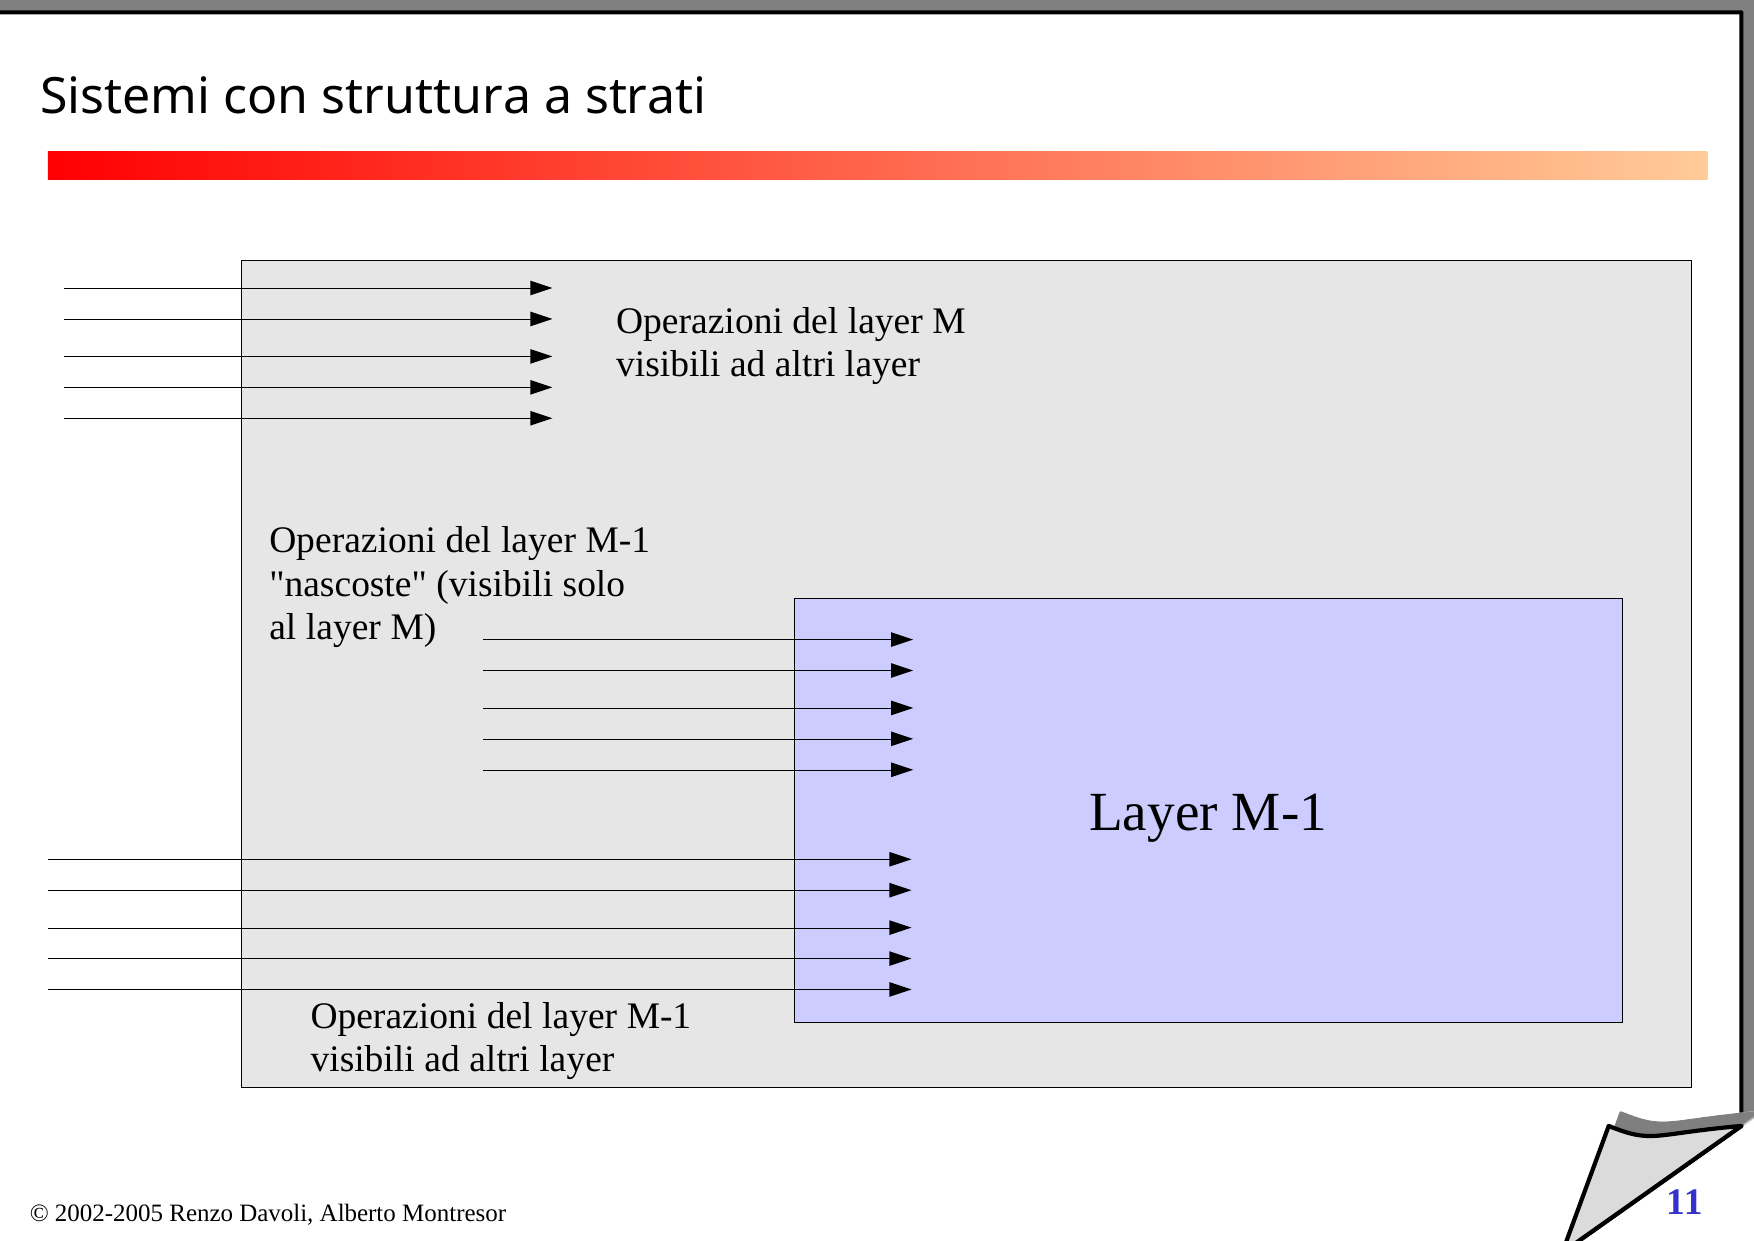

# Sistemi con struttura a strati
Operazioni del layer M
visibili ad altri layer
Operazioni del layer M-1
"nascoste" (visibili solo
al layer M)
Layer M-1
Operazioni del layer M-1
visibili ad altri layer